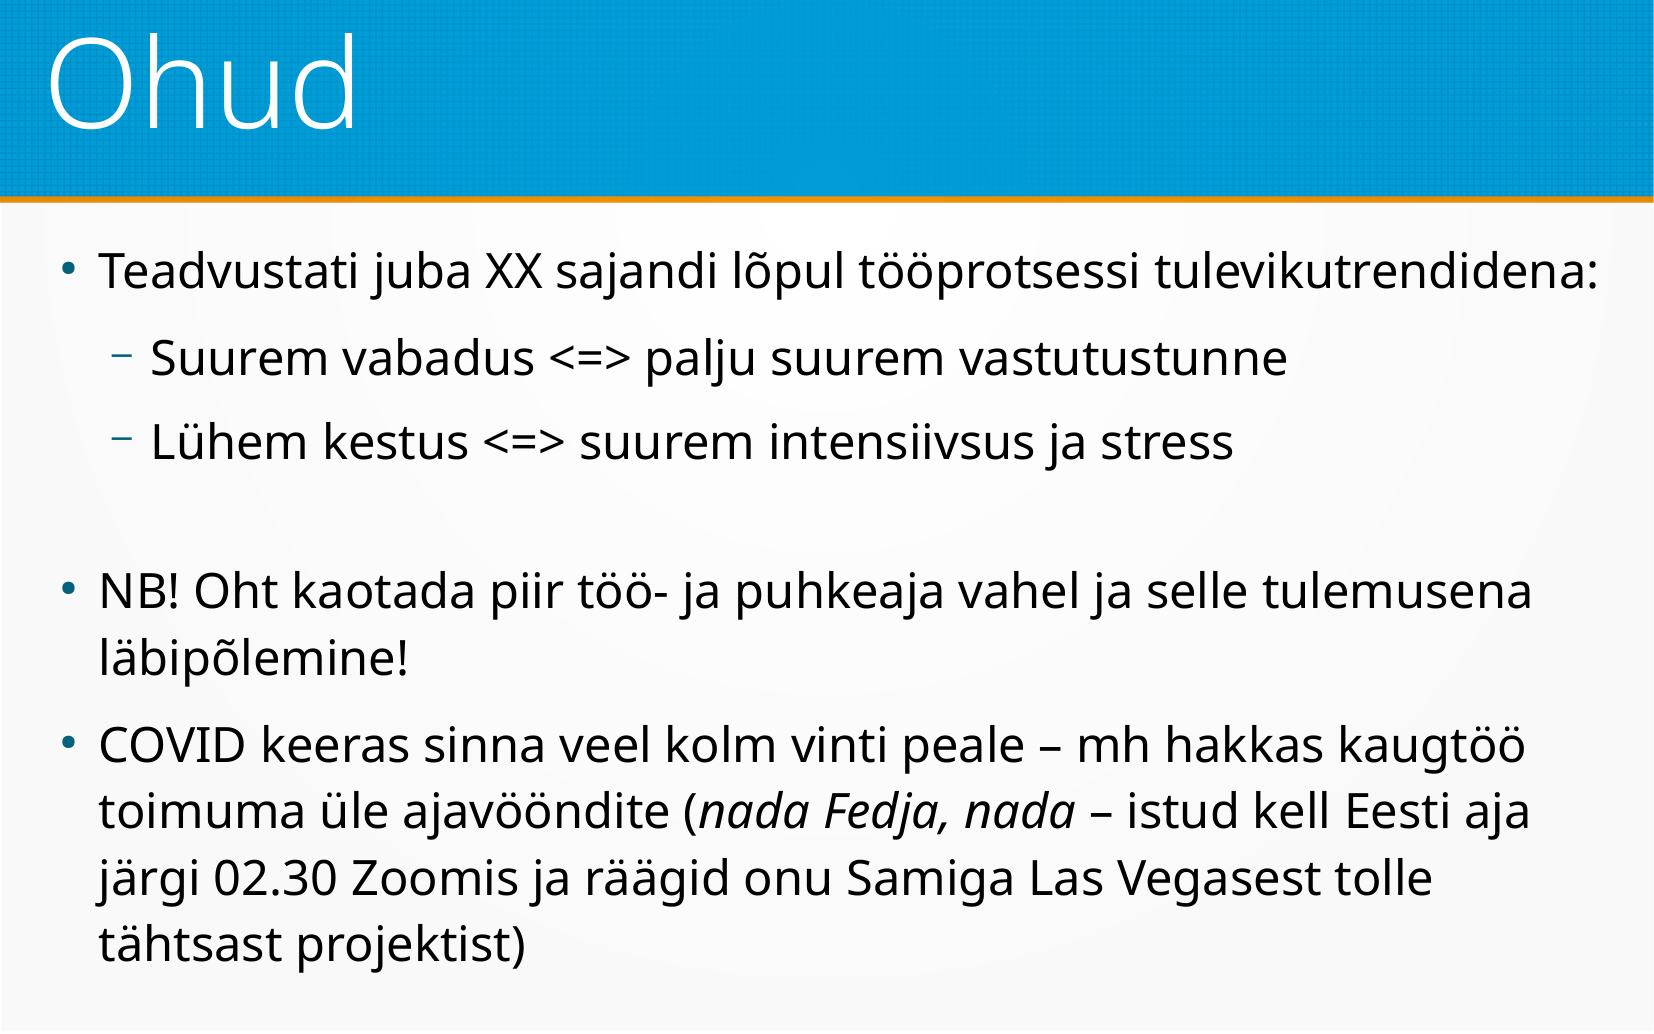

# Ohud
Teadvustati juba XX sajandi lõpul tööprotsessi tulevikutrendidena:
Suurem vabadus <=> palju suurem vastutustunne
Lühem kestus <=> suurem intensiivsus ja stress
NB! Oht kaotada piir töö- ja puhkeaja vahel ja selle tulemusena läbipõlemine!
COVID keeras sinna veel kolm vinti peale – mh hakkas kaugtöö toimuma üle ajavööndite (nada Fedja, nada – istud kell Eesti aja järgi 02.30 Zoomis ja räägid onu Samiga Las Vegasest tolle tähtsast projektist)